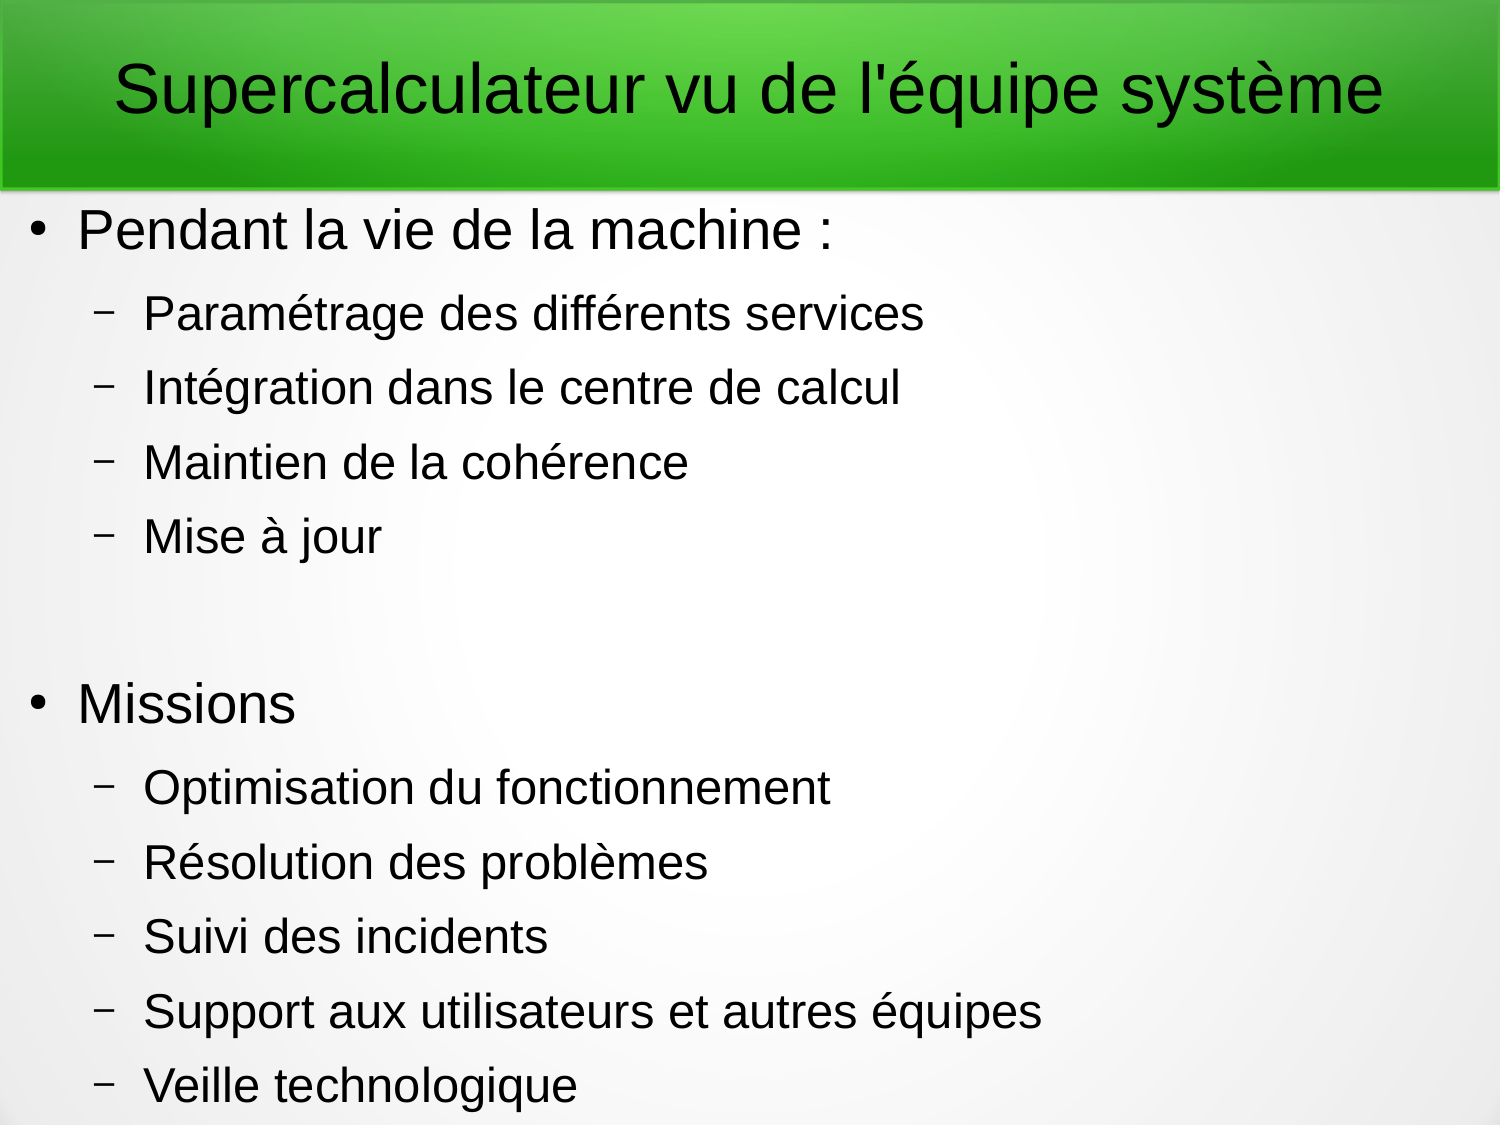

# Supercalculateur vu de l'équipe système
Pendant la vie de la machine :
Paramétrage des différents services
Intégration dans le centre de calcul
Maintien de la cohérence
Mise à jour
Missions
Optimisation du fonctionnement
Résolution des problèmes
Suivi des incidents
Support aux utilisateurs et autres équipes
Veille technologique